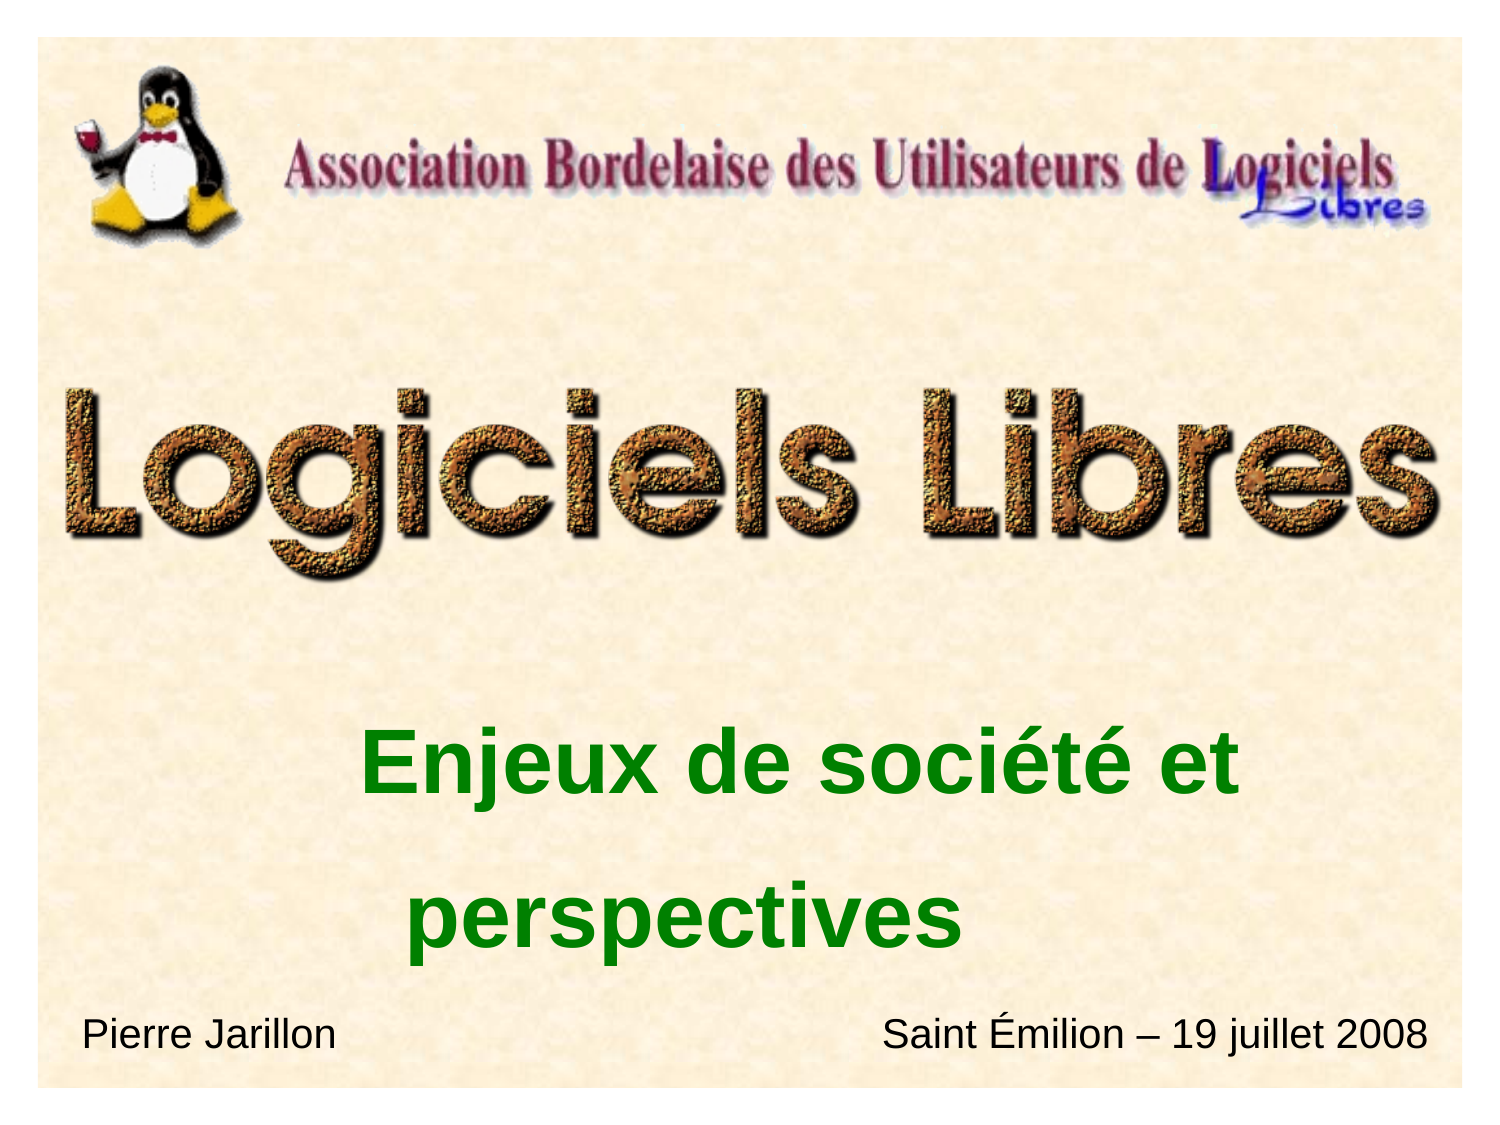

Enjeux de société et perspectives
Pierre Jarillon 								Saint Émilion – 19 juillet 2008